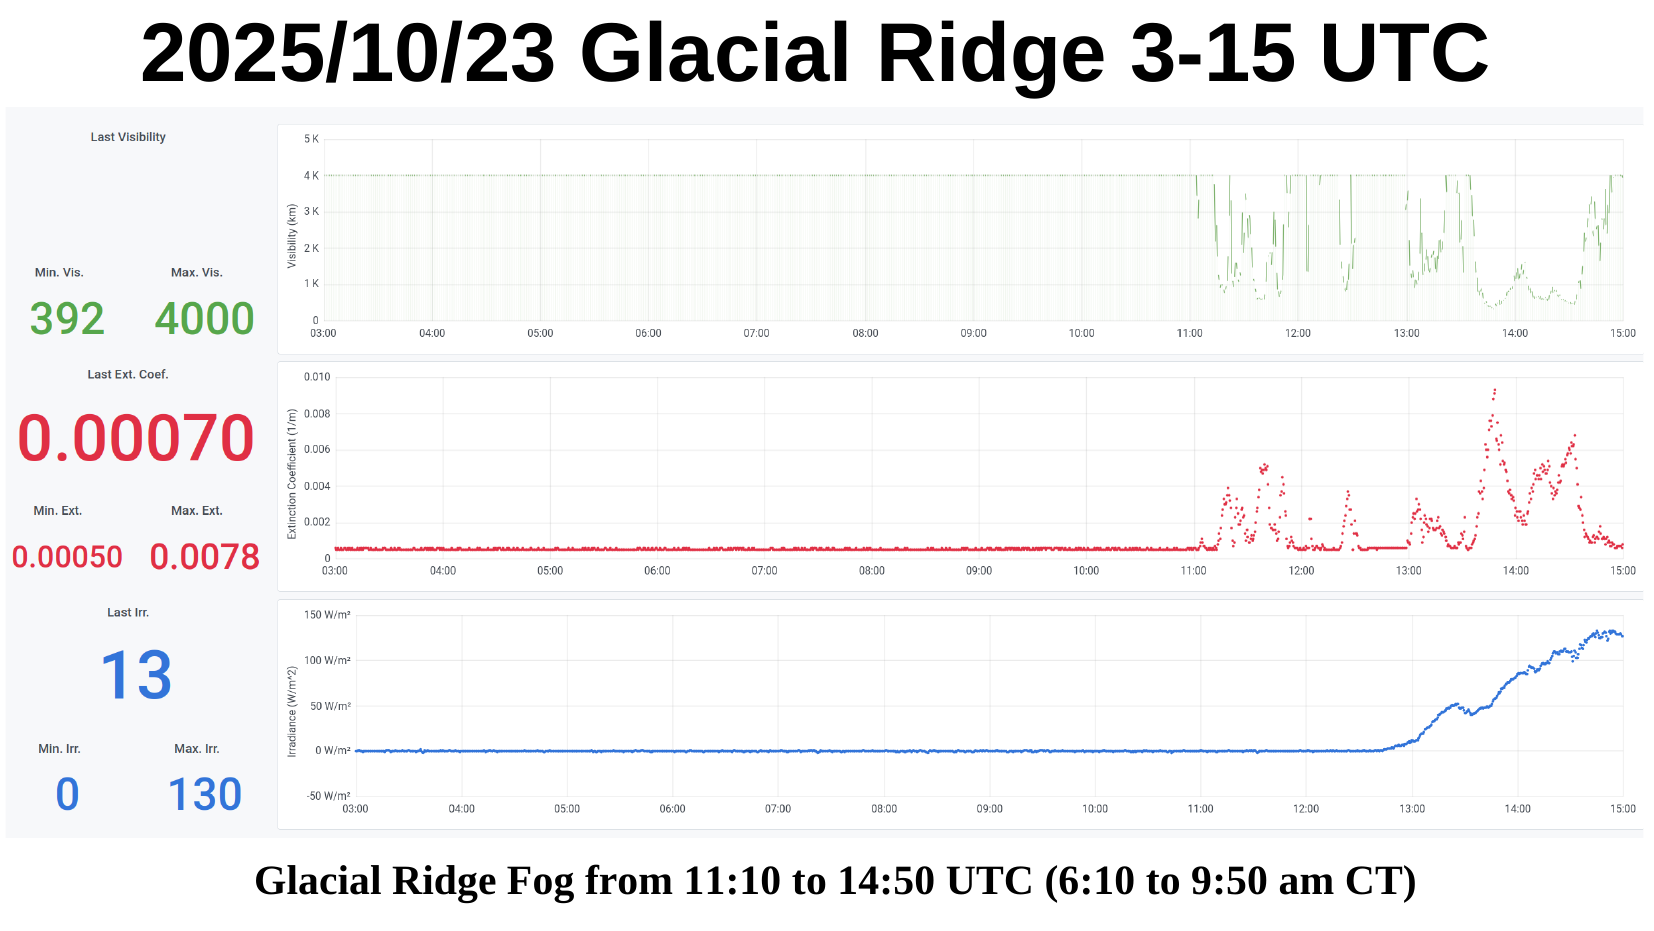

2025/10/23 Glacial Ridge 3-15 UTC
Glacial Ridge Fog from 11:10 to 14:50 UTC (6:10 to 9:50 am CT)